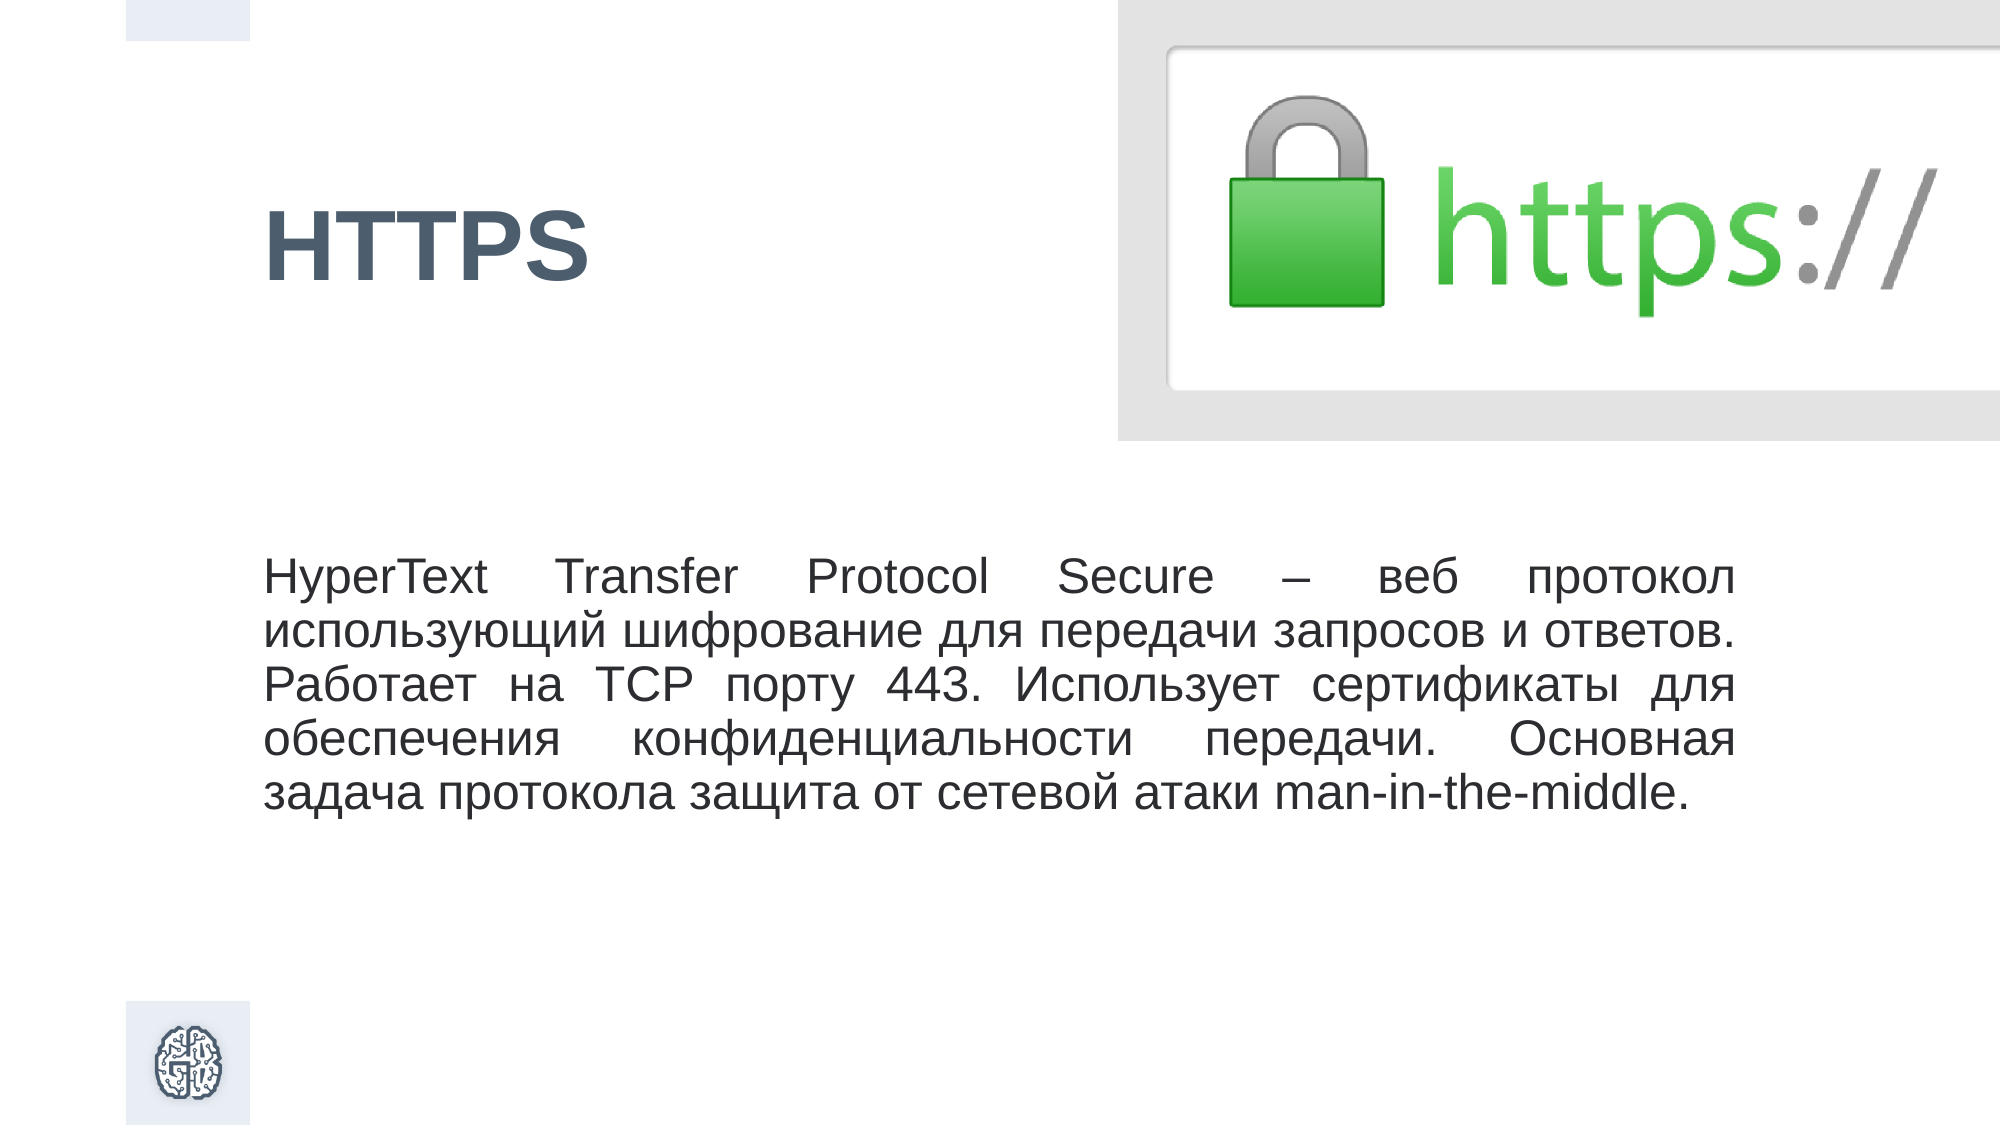

# HTTPS
HyperText Transfer Protocol Secure – веб протокол использующий шифрование для передачи запросов и ответов. Работает на TCP порту 443. Использует сертификаты для обеспечения конфиденциальности передачи. Основная задача протокола защита от сетевой атаки man-in-the-middle.